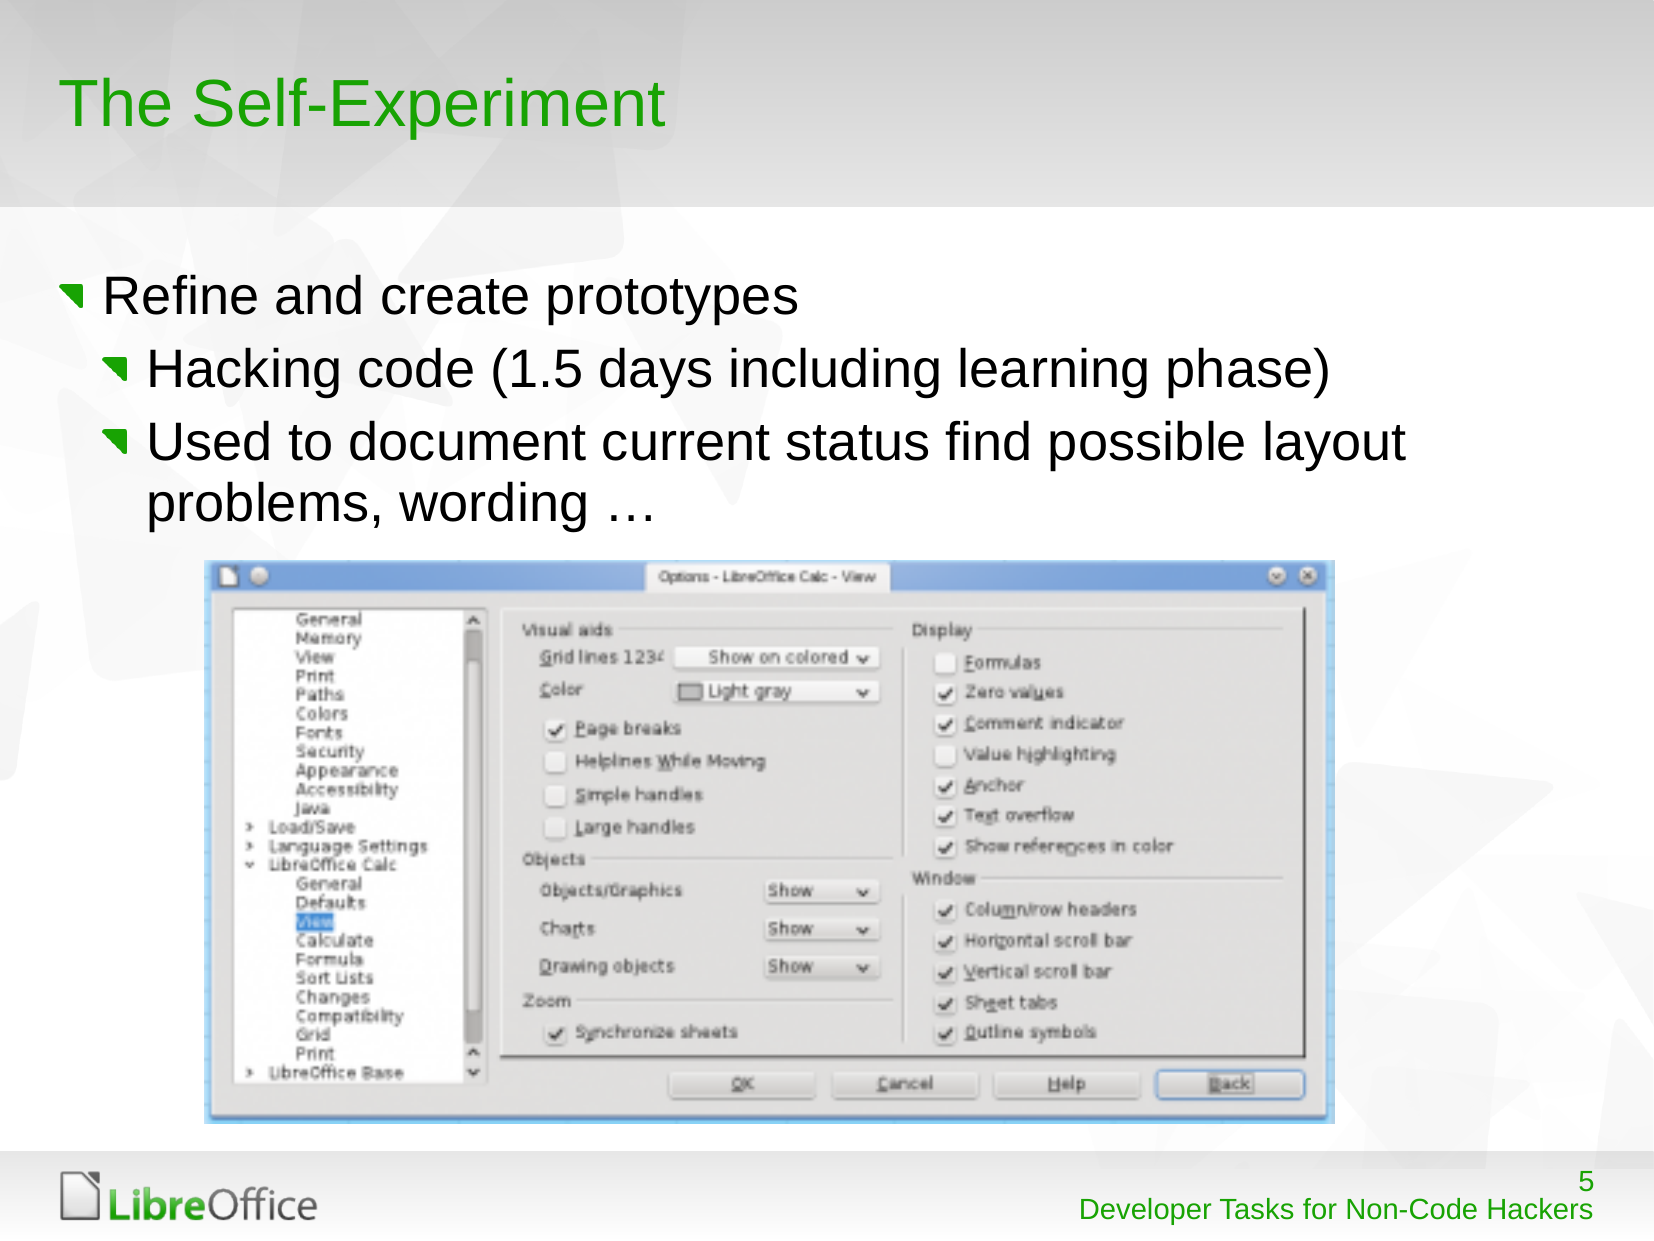

# The Self-Experiment
Refine and create prototypes
Hacking code (1.5 days including learning phase)
Used to document current status find possible layout problems, wording …
5
Developer Tasks for Non-Code Hackers